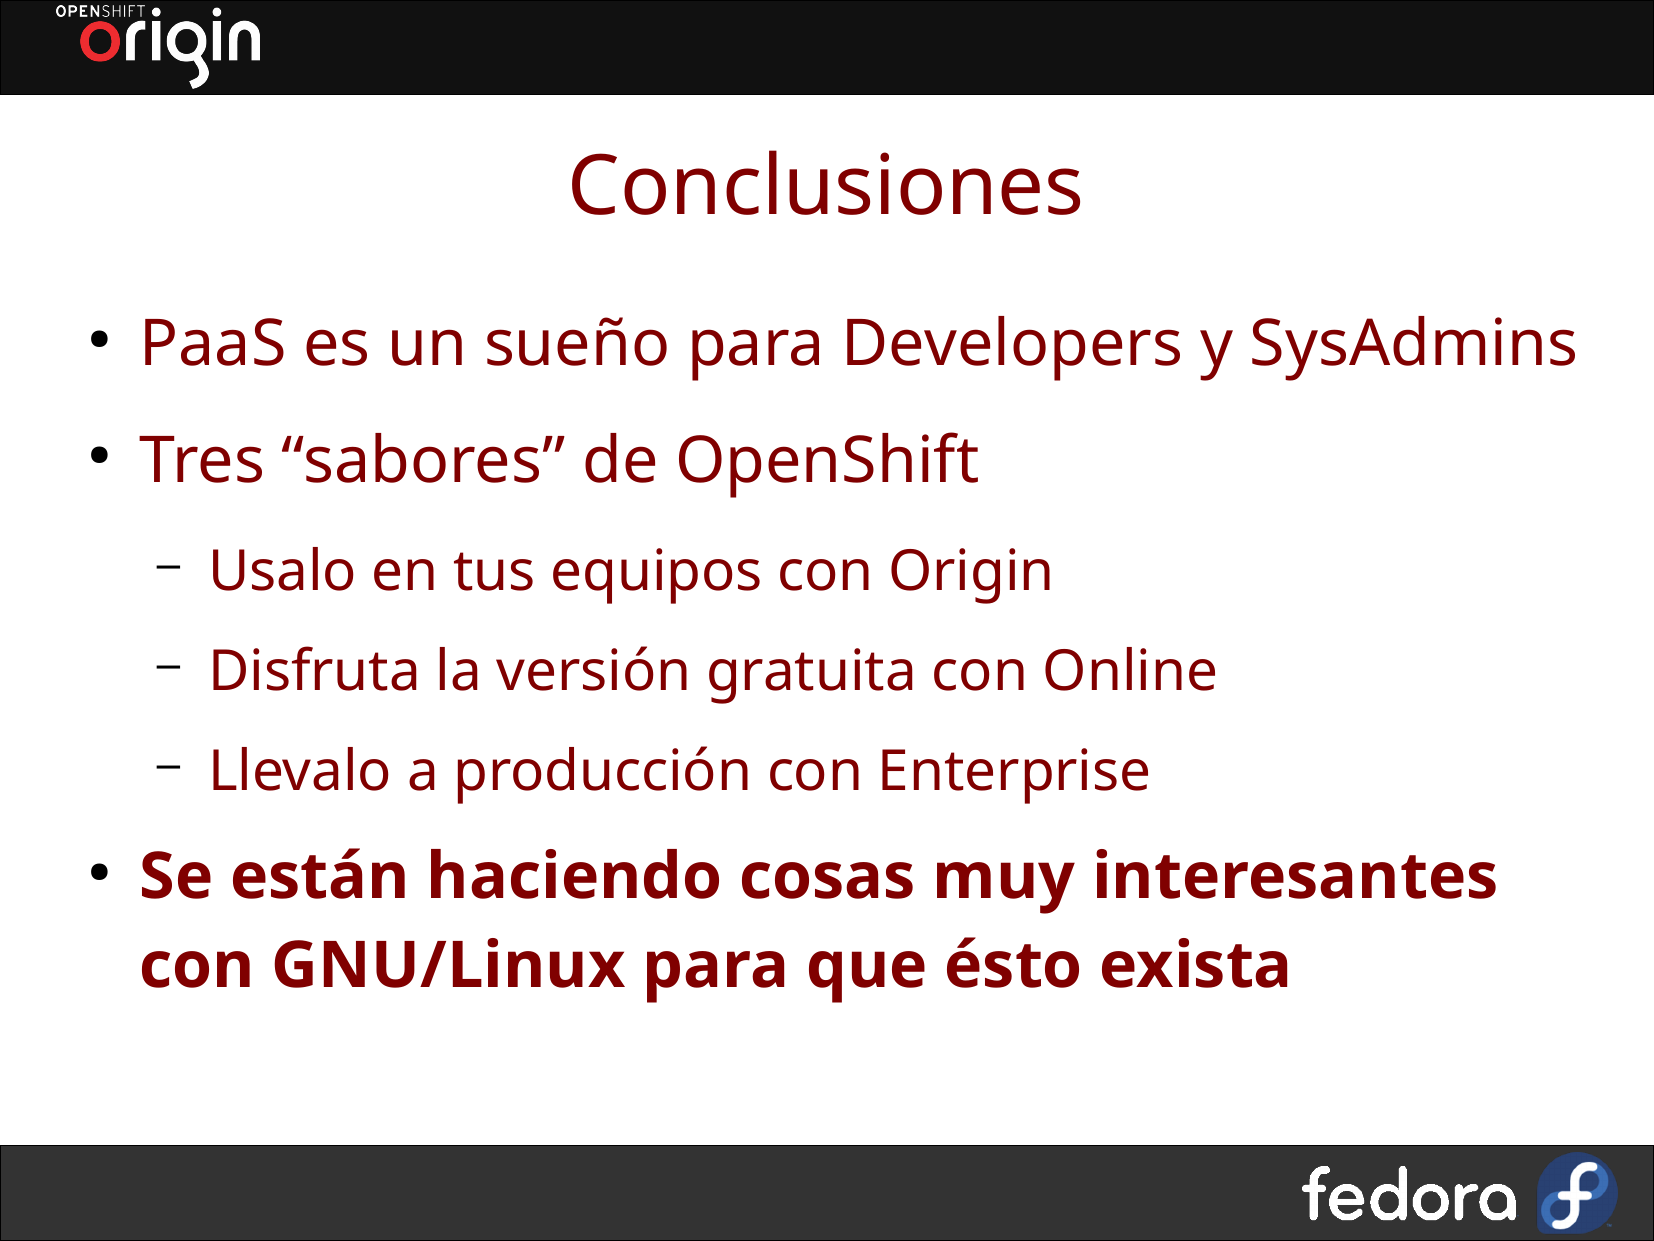

# Conclusiones
PaaS es un sueño para Developers y SysAdmins
Tres “sabores” de OpenShift
Usalo en tus equipos con Origin
Disfruta la versión gratuita con Online
Llevalo a producción con Enterprise
Se están haciendo cosas muy interesantes con GNU/Linux para que ésto exista